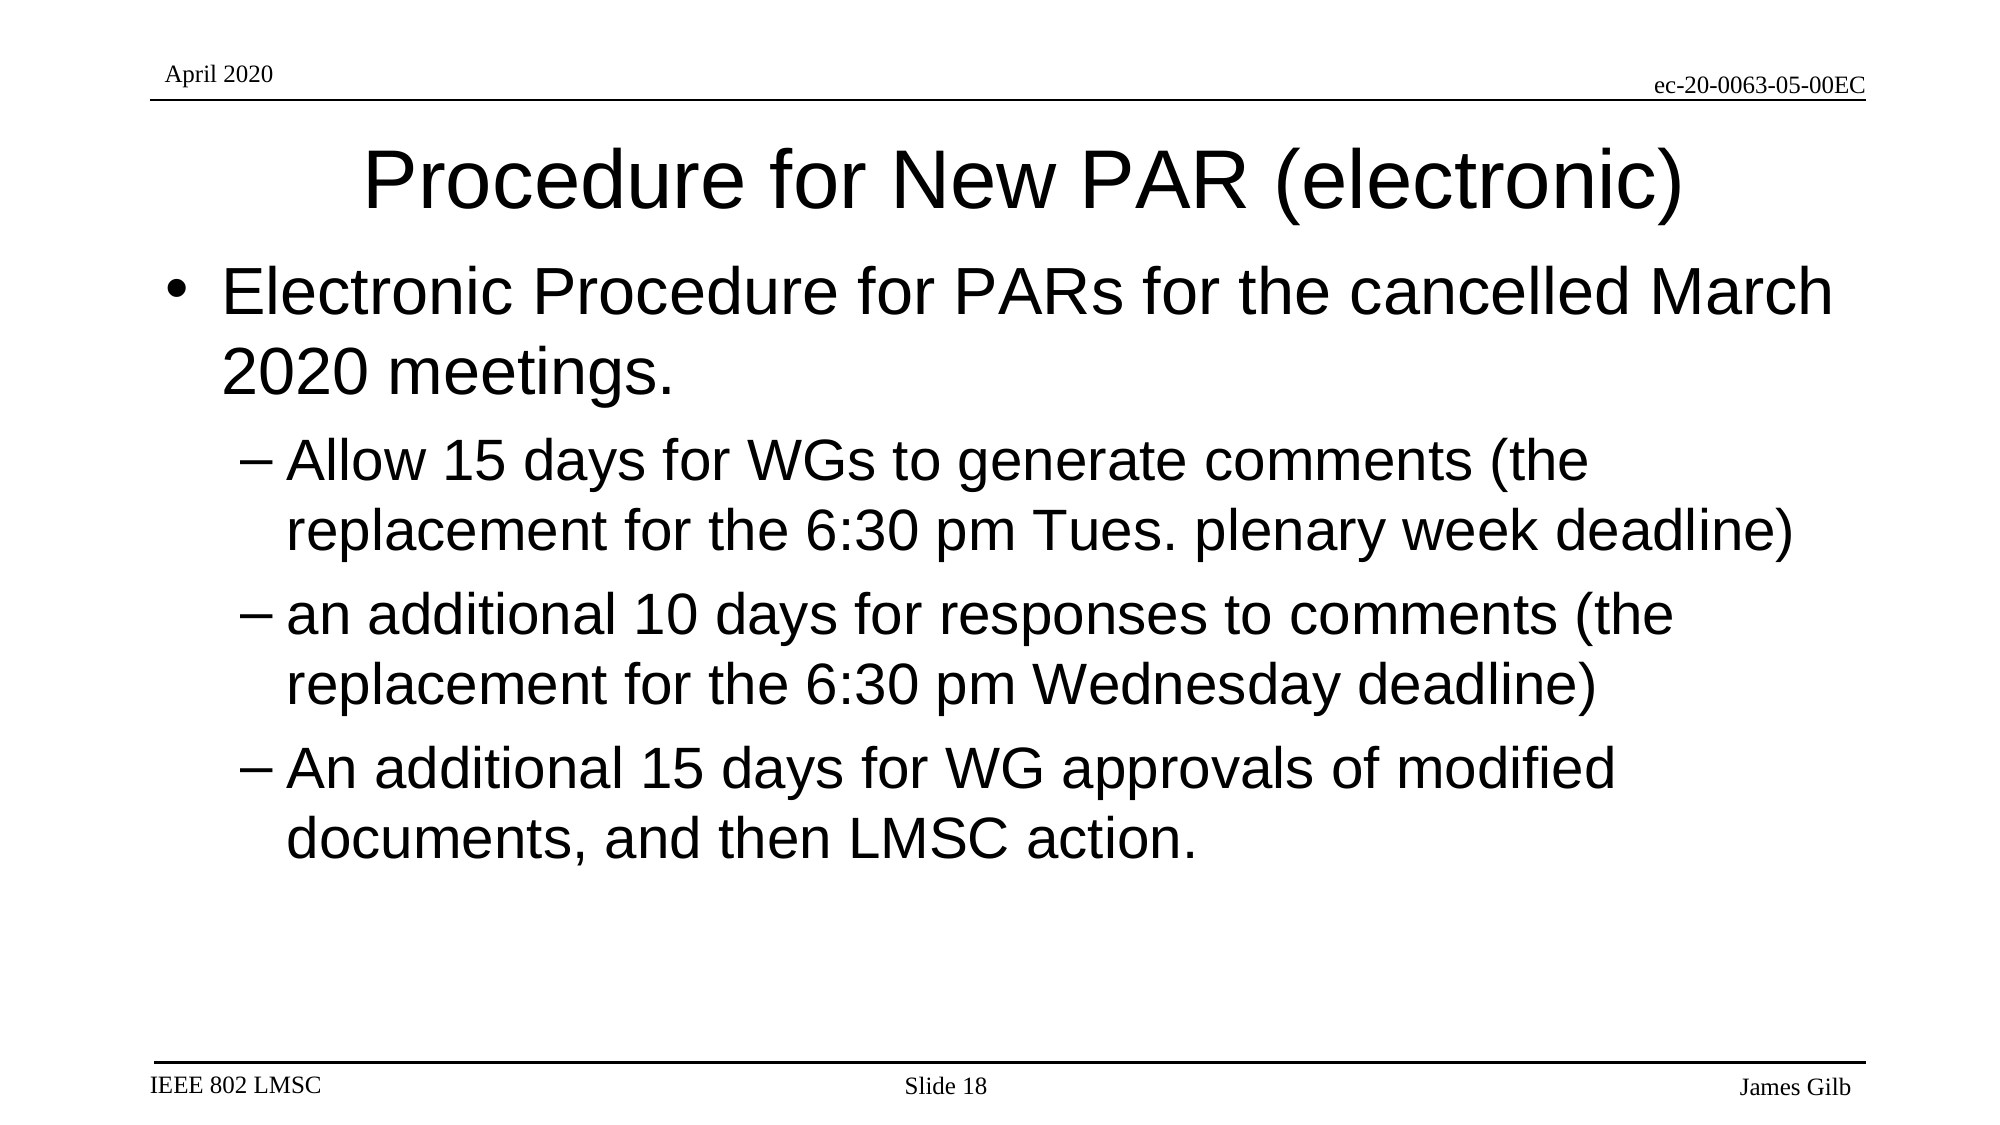

# Procedure for New PAR (electronic)
Electronic Procedure for PARs for the cancelled March 2020 meetings.
Allow 15 days for WGs to generate comments (the replacement for the 6:30 pm Tues. plenary week deadline)
an additional 10 days for responses to comments (the replacement for the 6:30 pm Wednesday deadline)
An additional 15 days for WG approvals of modified documents, and then LMSC action.
18